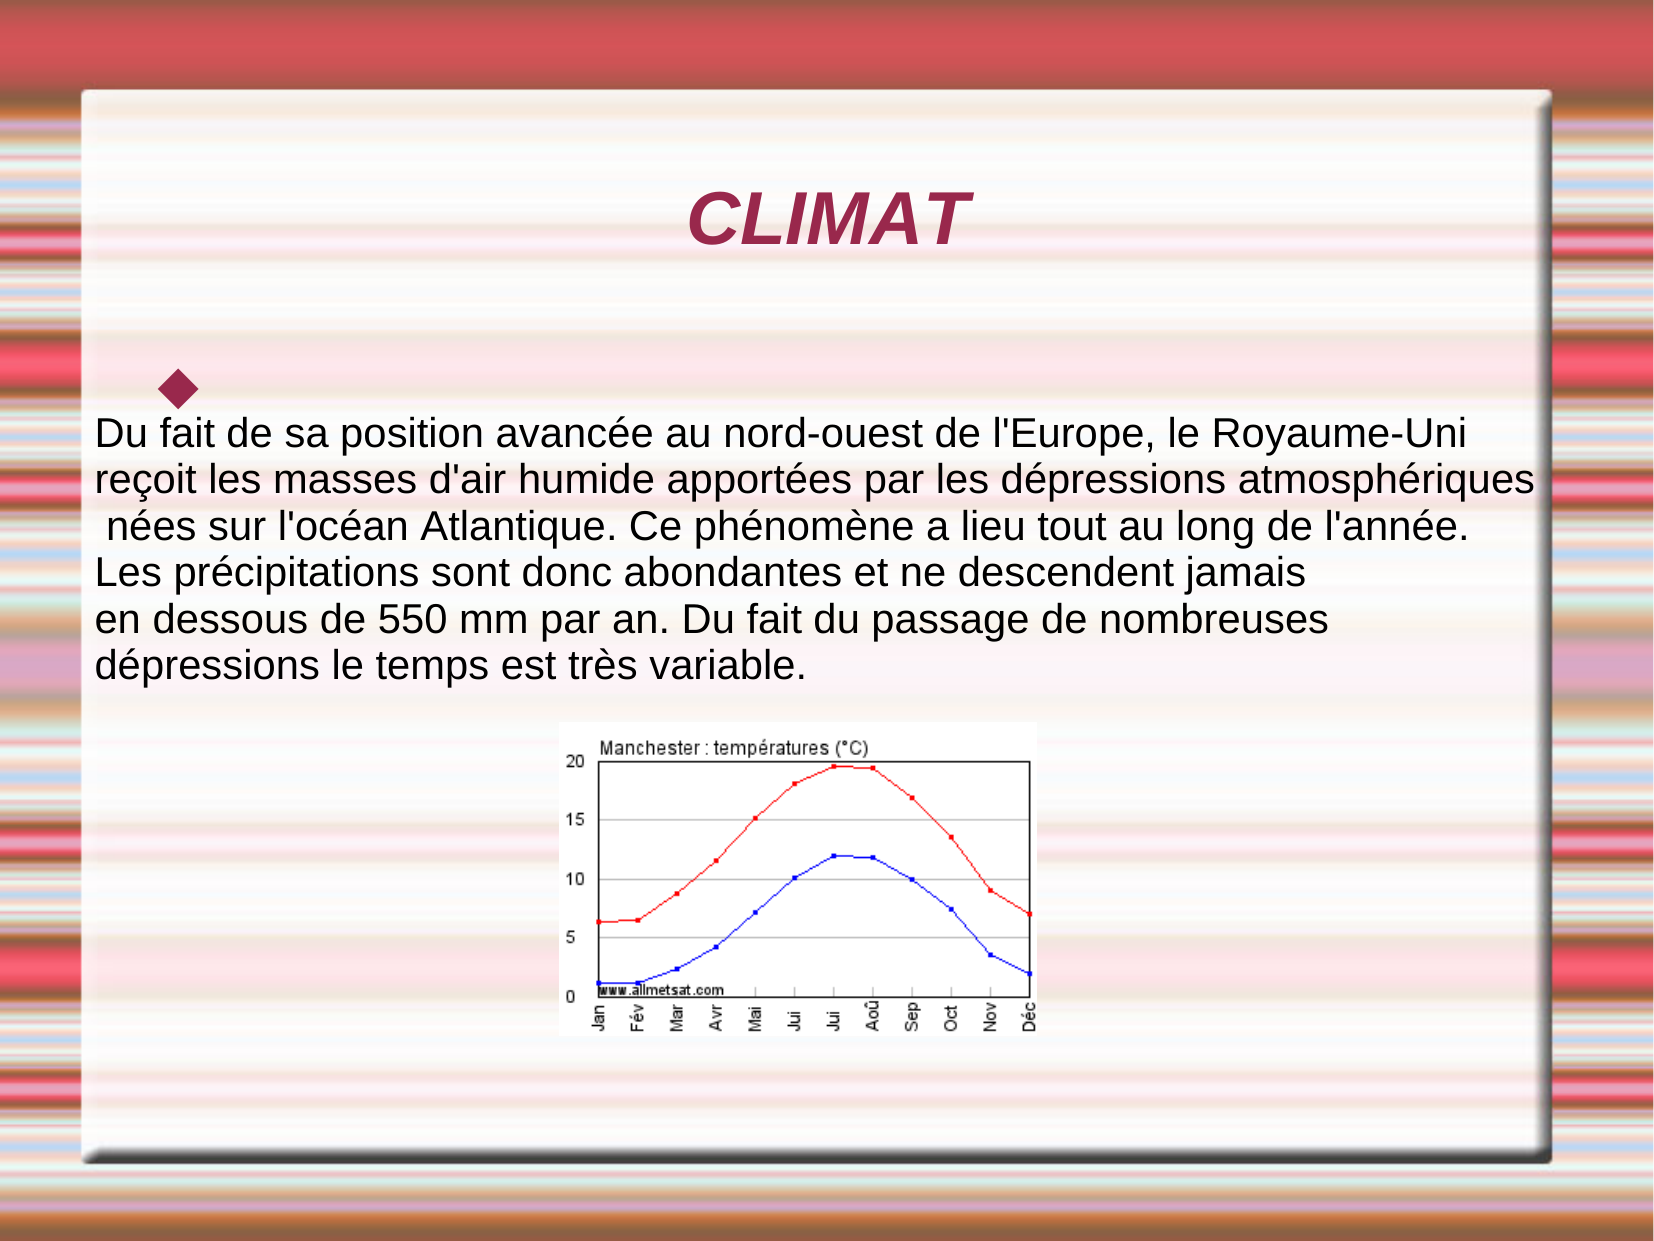

# CLIMAT
Du fait de sa position avancée au nord-ouest de l'Europe, le Royaume-Uni
reçoit les masses d'air humide apportées par les dépressions atmosphériques
 nées sur l'océan Atlantique. Ce phénomène a lieu tout au long de l'année.
Les précipitations sont donc abondantes et ne descendent jamais
en dessous de 550 mm par an. Du fait du passage de nombreuses
dépressions le temps est très variable.